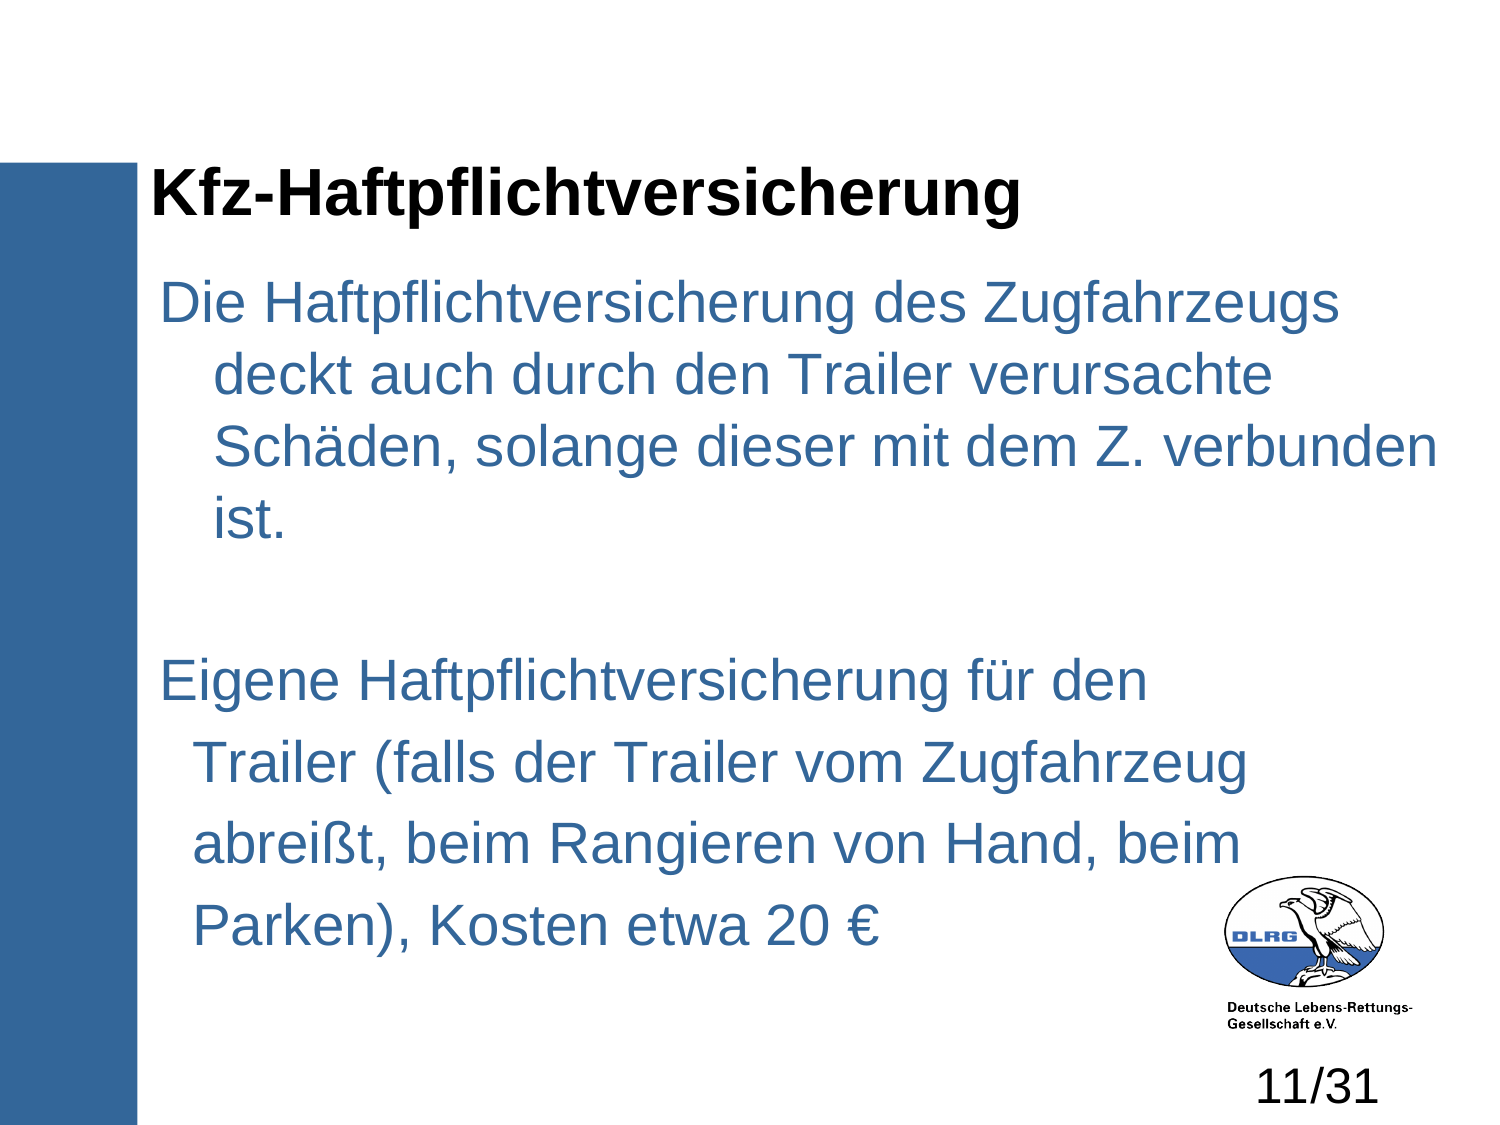

# Kfz-Haftpflichtversicherung
Die Haftpflichtversicherung des Zugfahrzeugs deckt auch durch den Trailer verursachte Schäden, solange dieser mit dem Z. verbunden ist.
Eigene Haftpflichtversicherung für den
 Trailer (falls der Trailer vom Zugfahrzeug
 abreißt, beim Rangieren von Hand, beim
 Parken), Kosten etwa 20 €
11/31